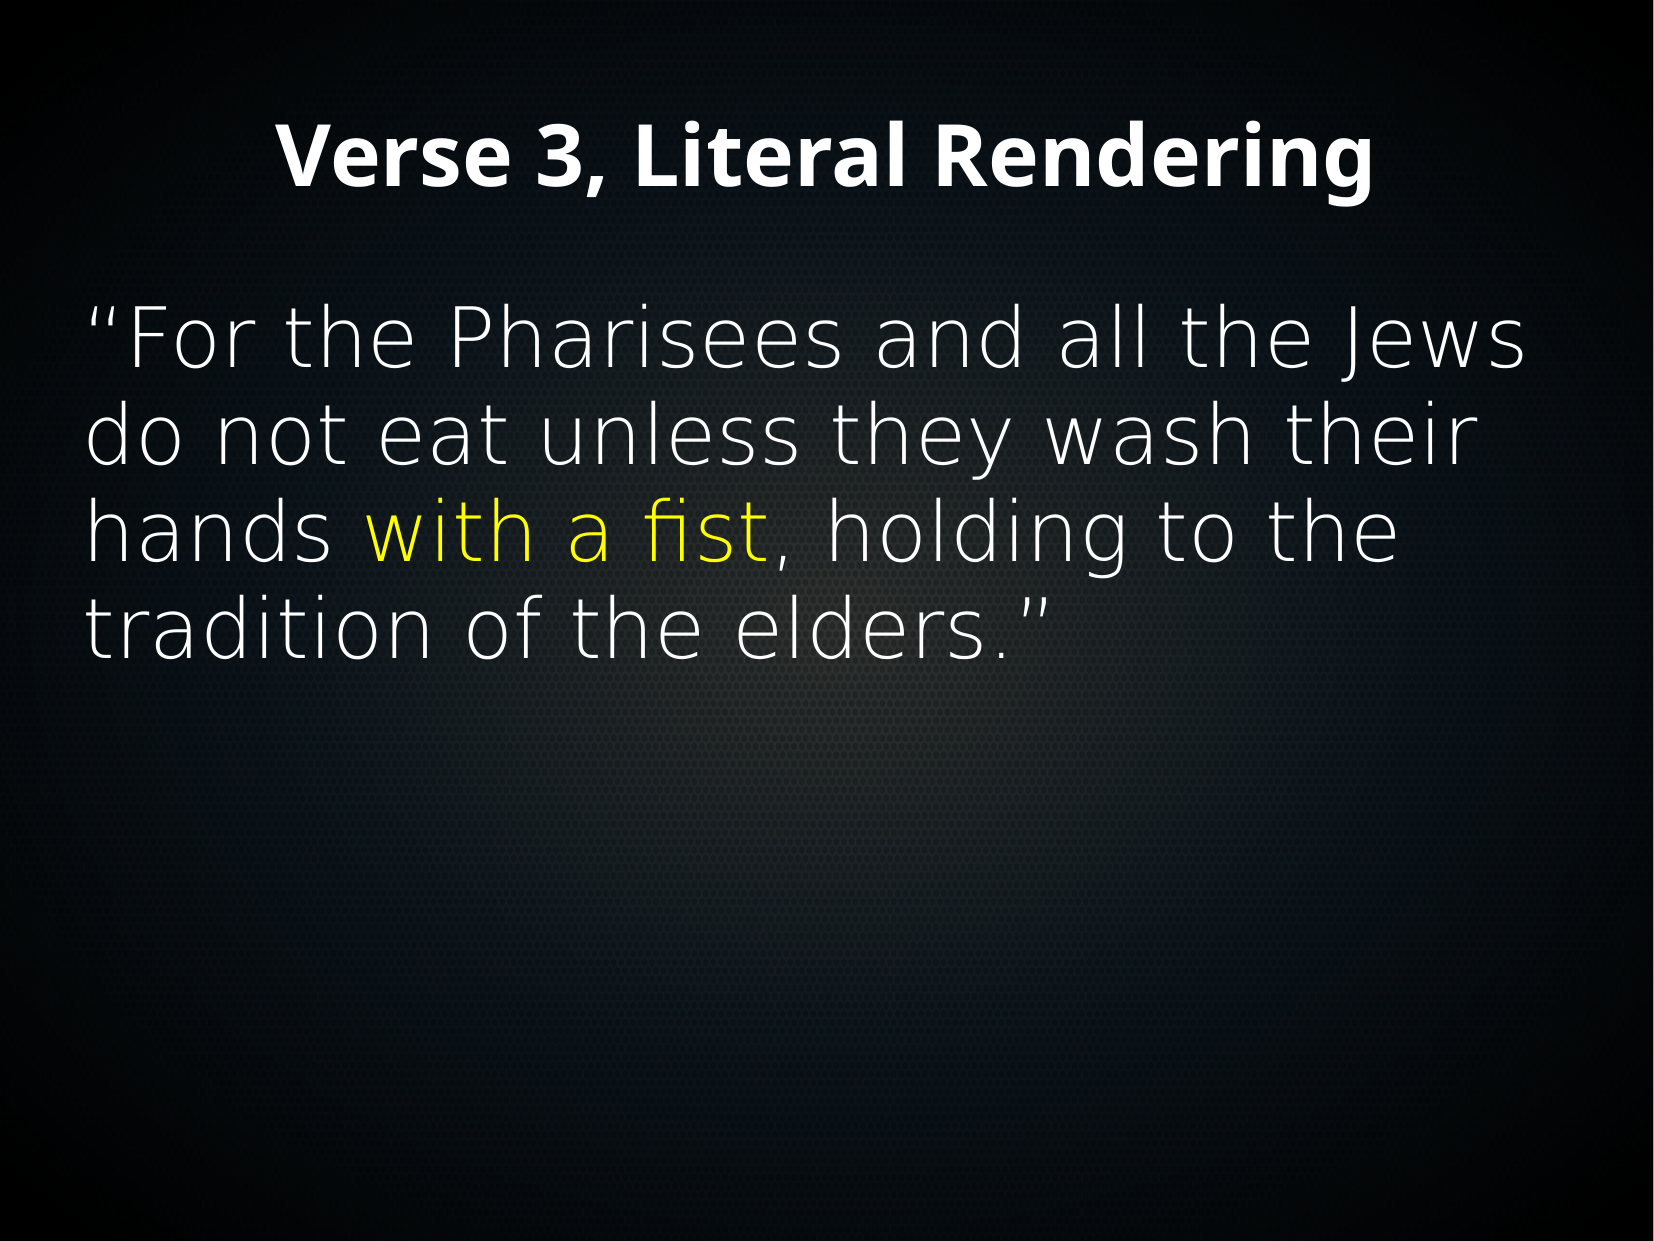

# Verse 3, Literal Rendering
“For the Pharisees and all the Jews do not eat unless they wash their hands with a fist, holding to the tradition of the elders.”